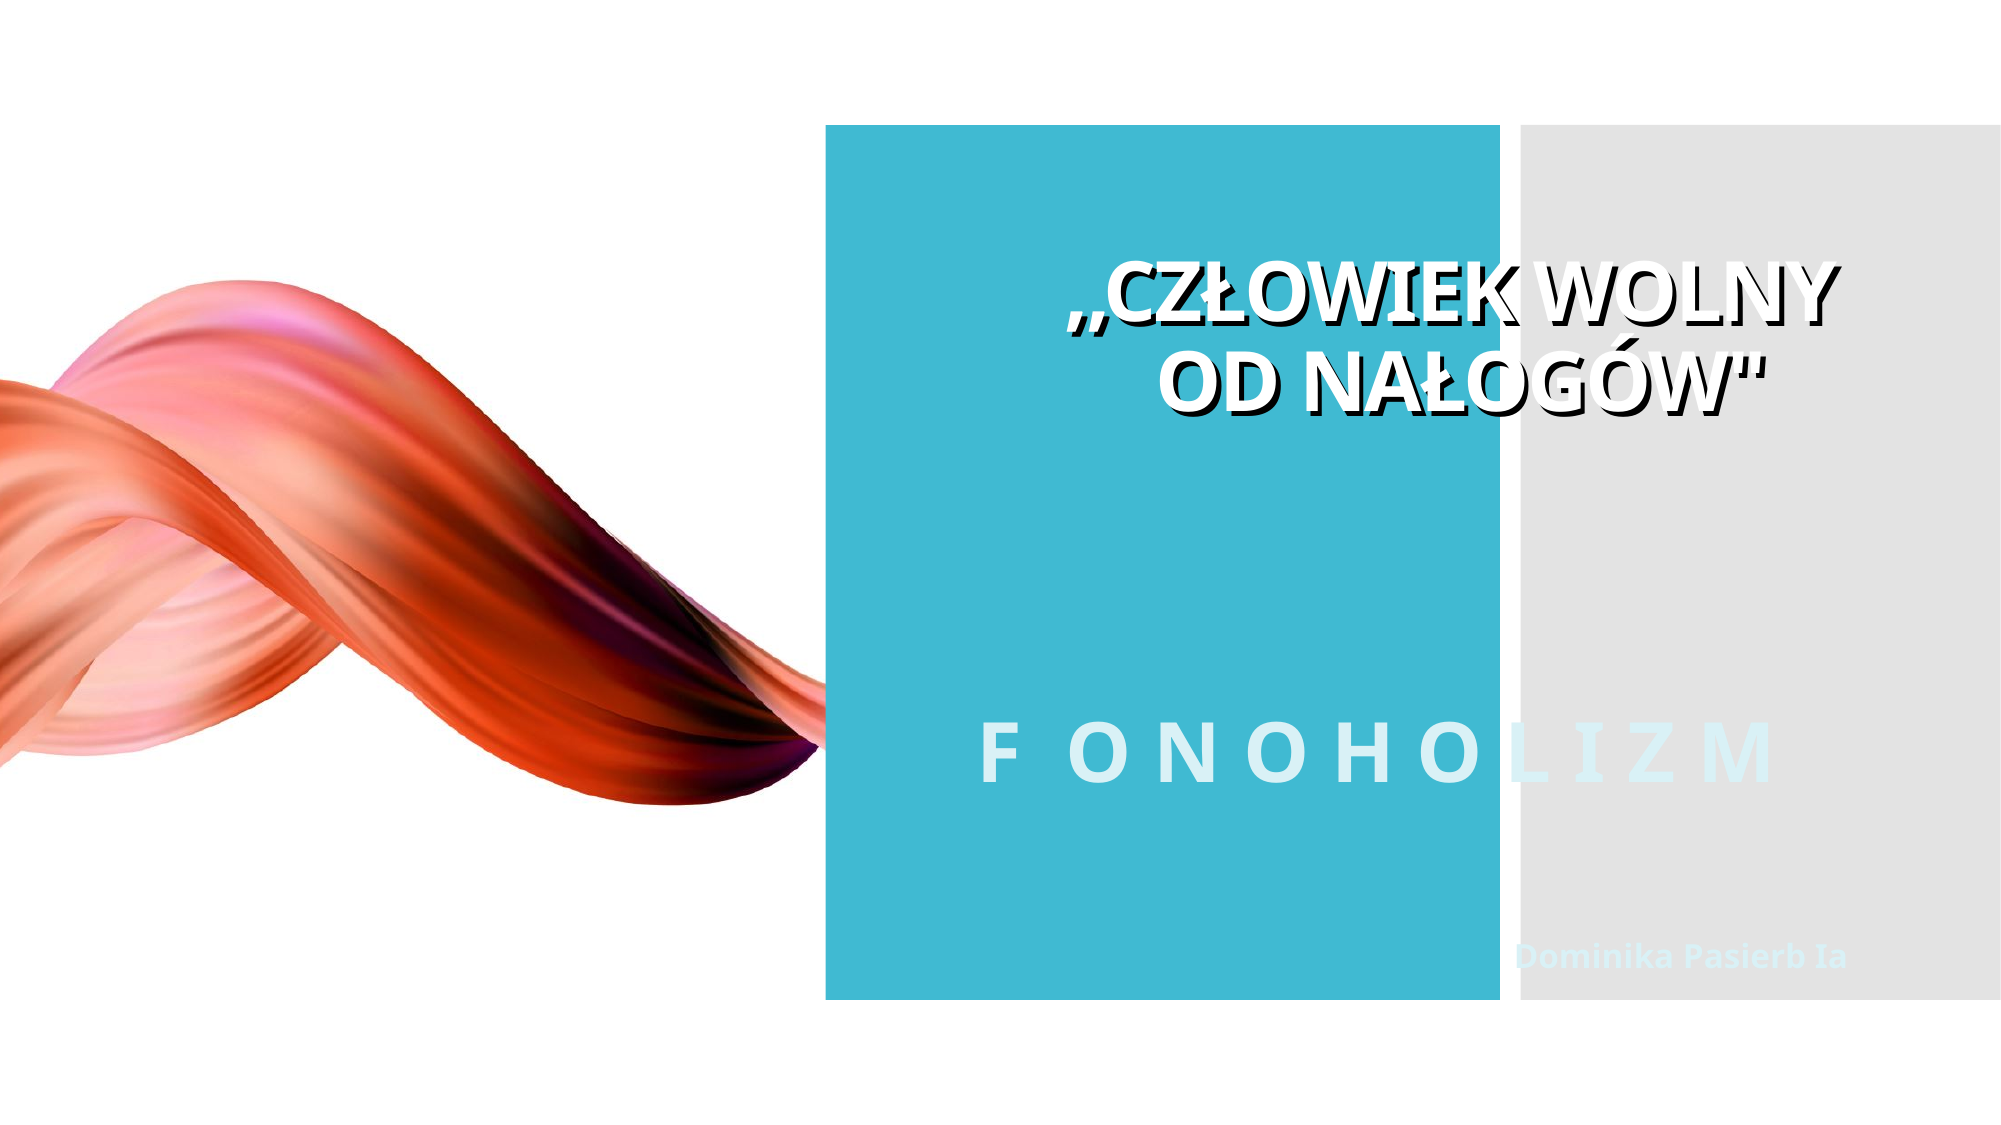

# ,,CZŁOWIEK WOLNY OD NAŁOGÓW"
F  O N O H O L I Z M
                                           			 Dominika Pasierb Ia